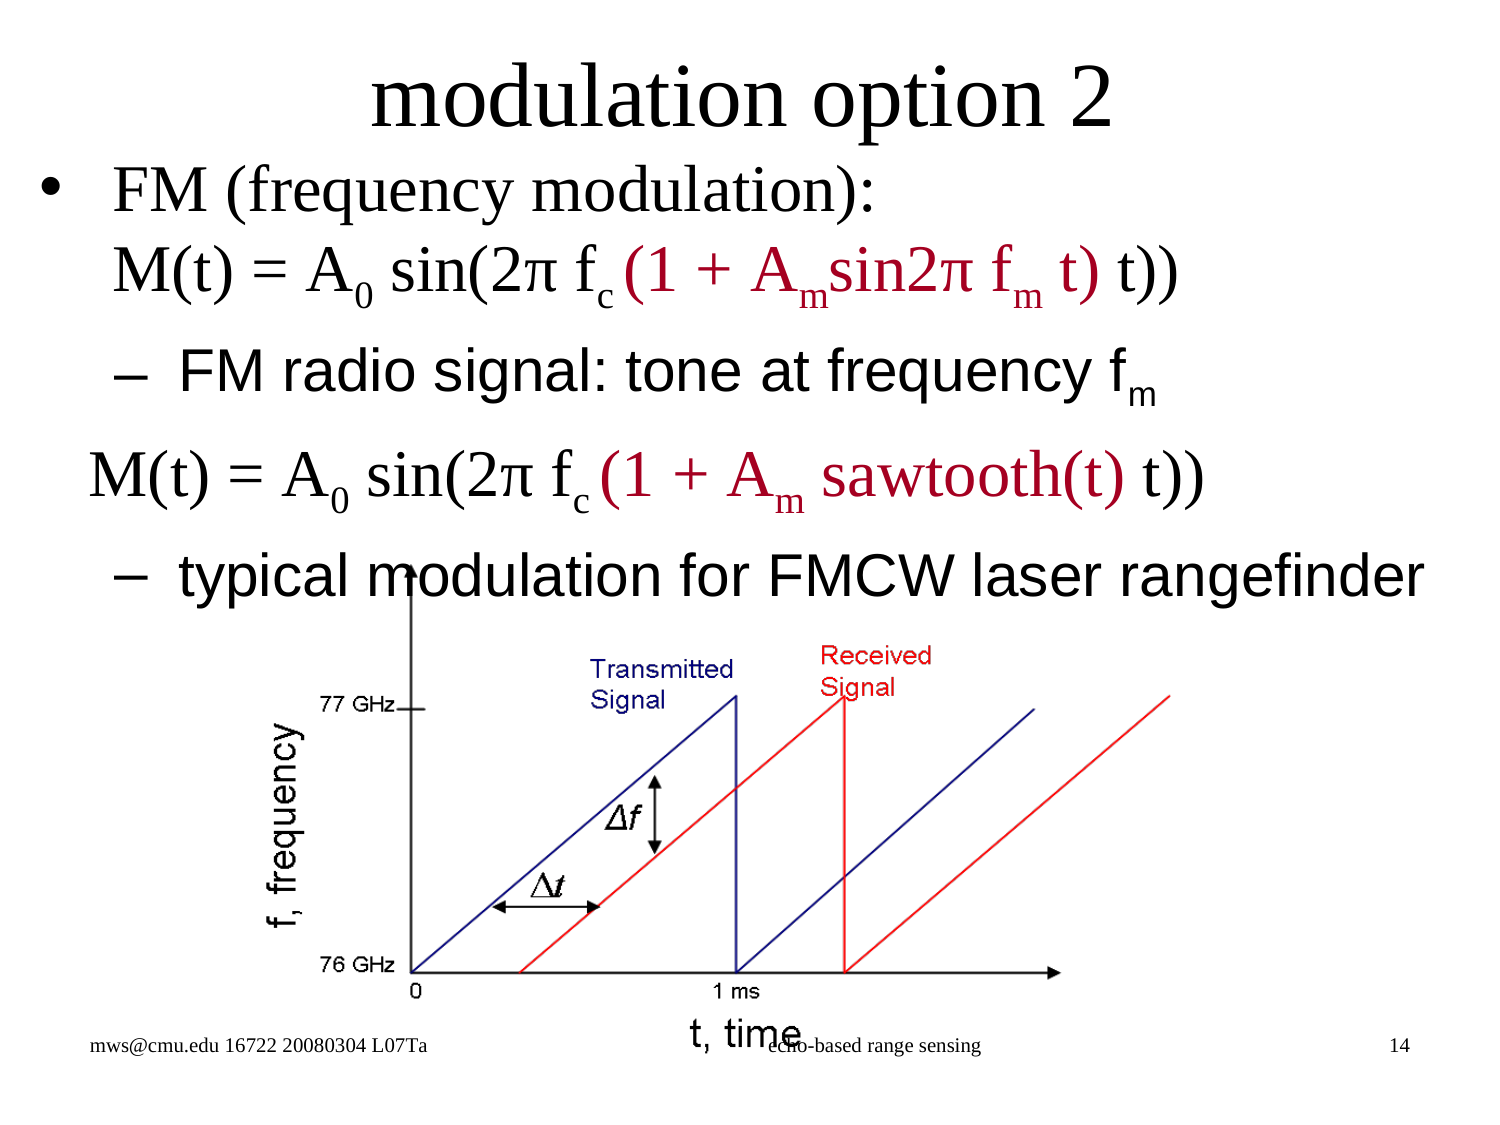

modulation option 2
 FM (frequency modulation):
 M(t) = A0 sin(2π fc (1 + Amsin2π fm t) t))
 FM radio signal: tone at frequency fm
 M(t) = A0 sin(2π fc (1 + Am sawtooth(t) t))
 typical modulation for FMCW laser rangefinder
mws@cmu.edu 16722 20080304 L07Ta
echo-based range sensing